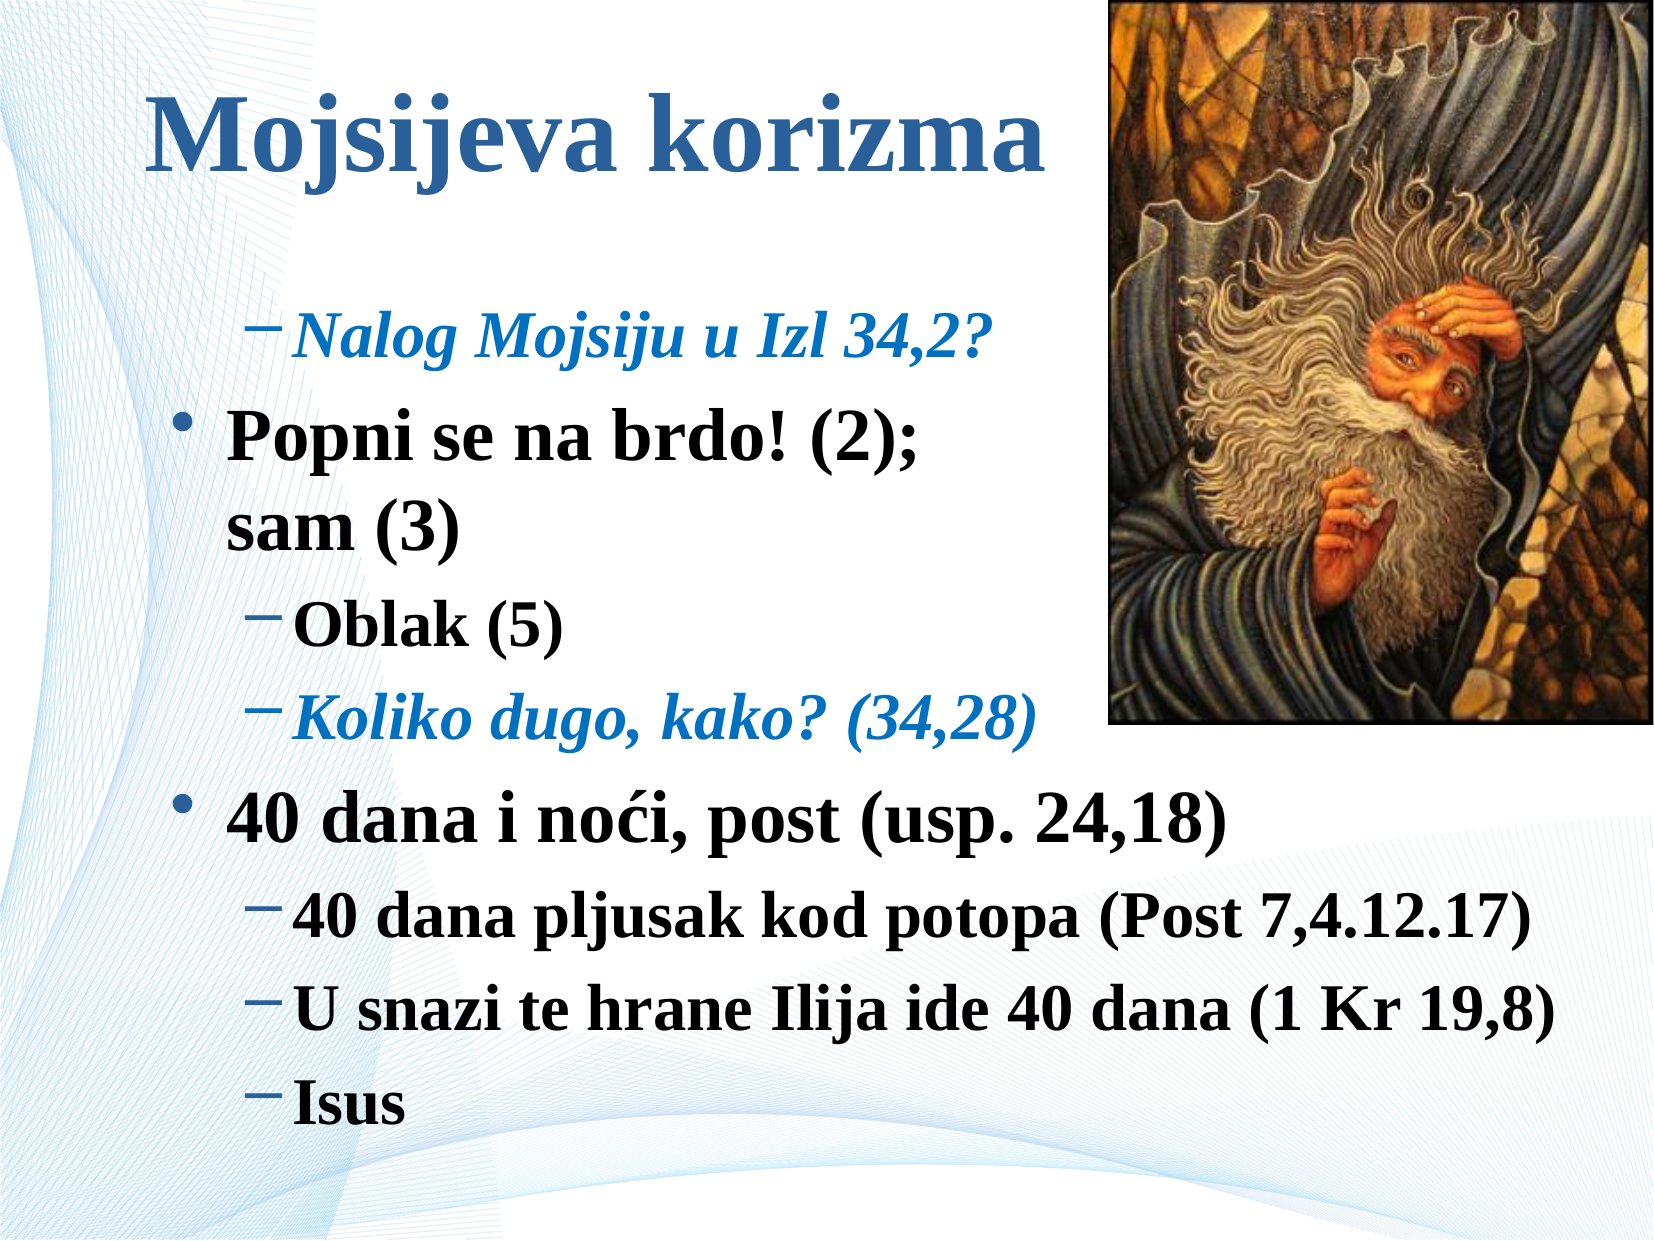

Mojsijeva korizma
Nalog Mojsiju u Izl 34,2?
Popni se na brdo! (2);
sam (3)
Oblak (5)
Koliko dugo, kako? (34,28)
40 dana i noći, post (usp. 24,18)
40 dana pljusak kod potopa (Post 7,4.12.17)
U snazi te hrane Ilija ide 40 dana (1 Kr 19,8)
Isus